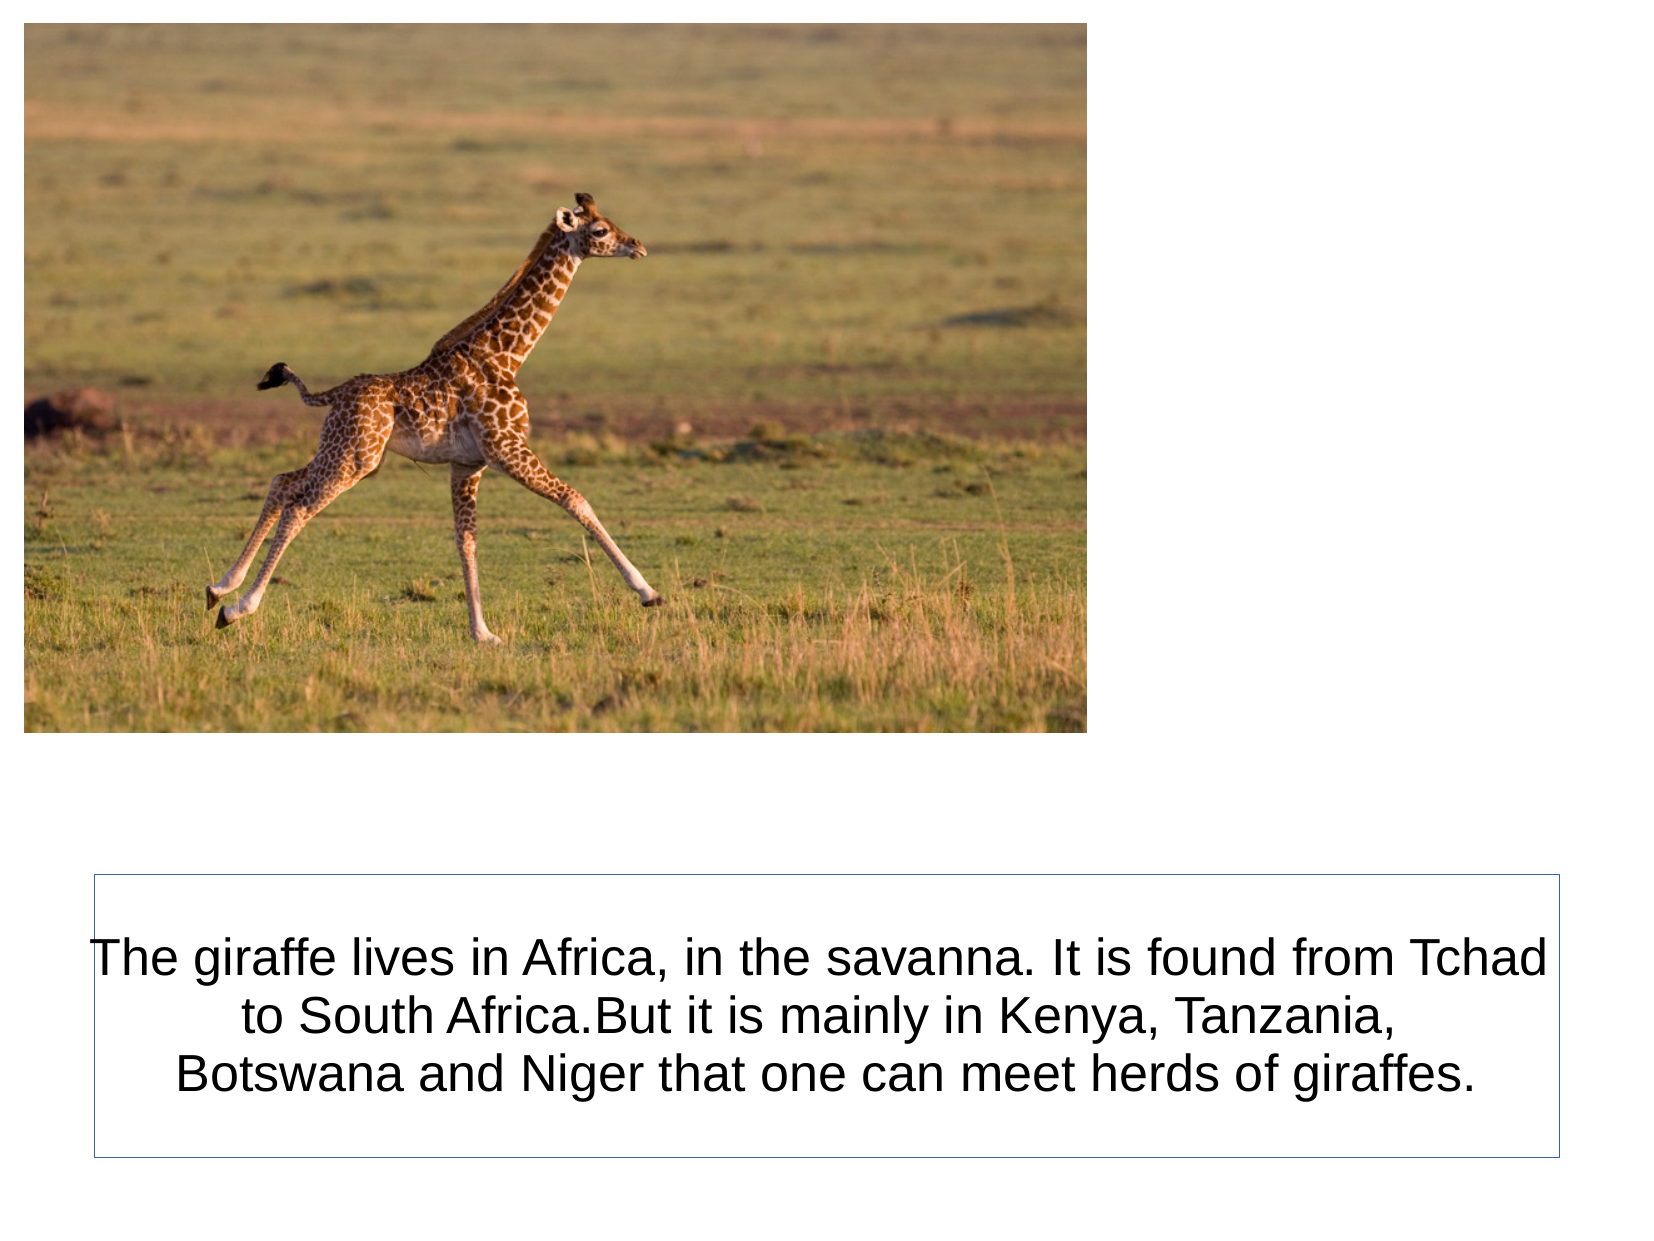

The giraffe lives in Africa, in the savanna. It is found from Tchad
to South Africa.But it is mainly in Kenya, Tanzania,
Botswana and Niger that one can meet herds of giraffes.